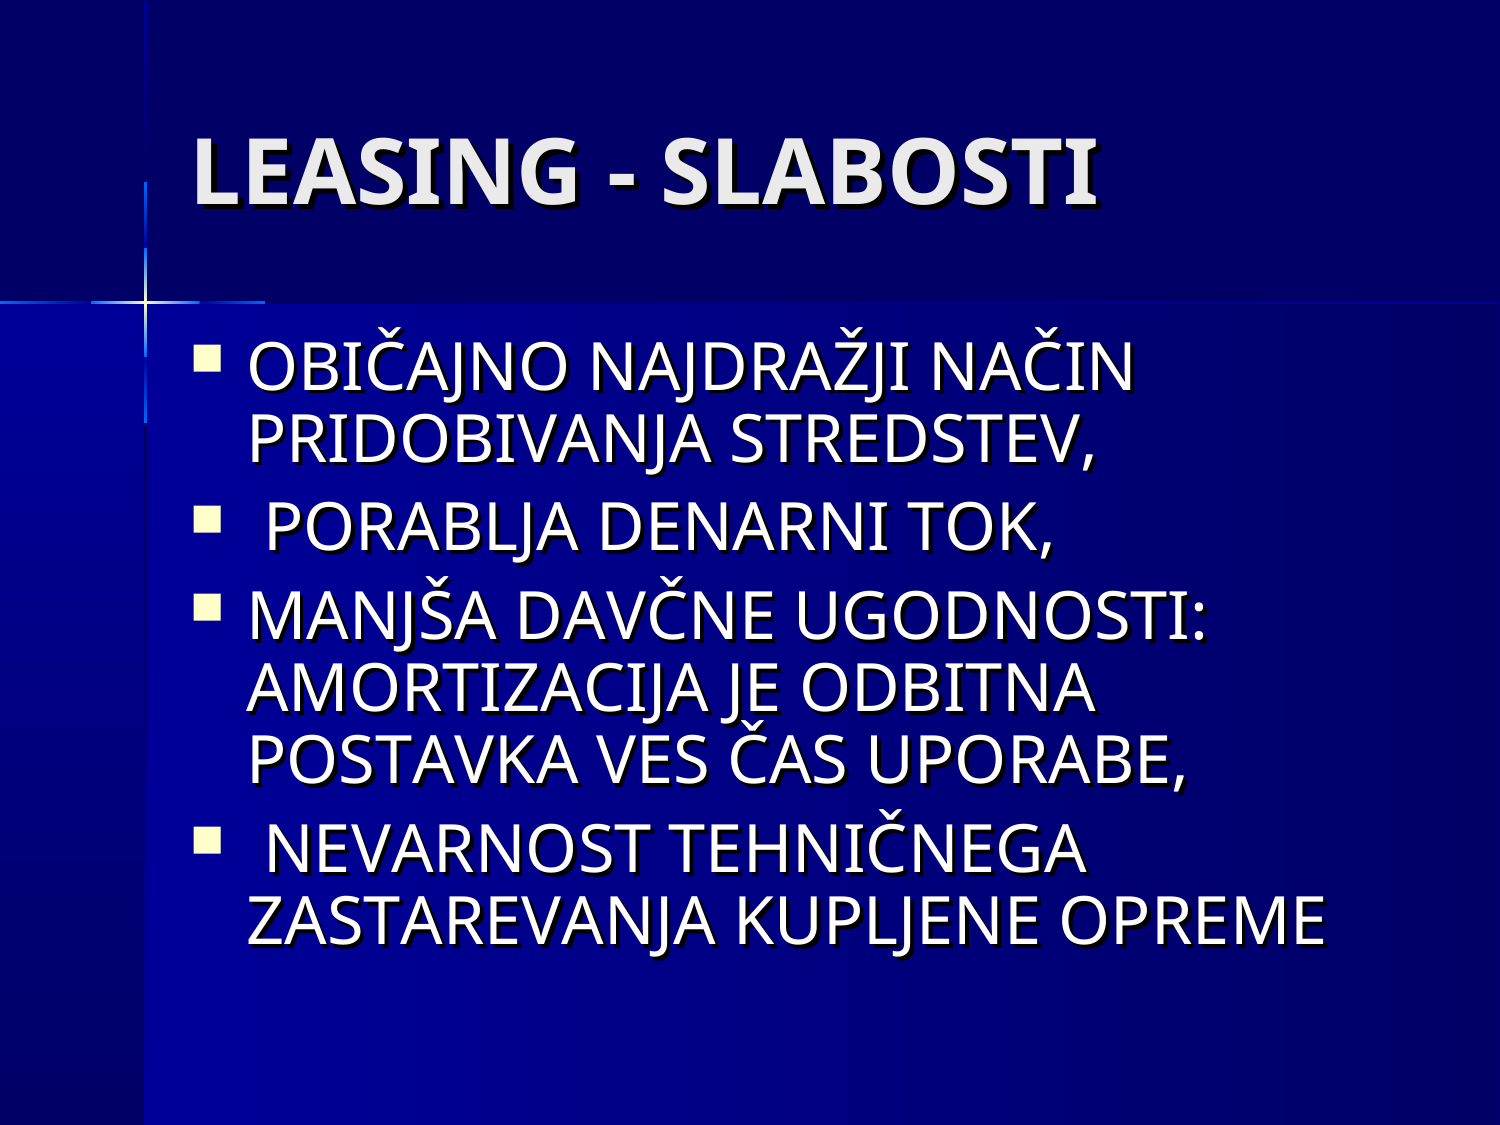

# LEASING - SLABOSTI
OBIČAJNO NAJDRAŽJI NAČIN PRIDOBIVANJA STREDSTEV,
 PORABLJA DENARNI TOK,
MANJŠA DAVČNE UGODNOSTI: AMORTIZACIJA JE ODBITNA POSTAVKA VES ČAS UPORABE,
 NEVARNOST TEHNIČNEGA ZASTAREVANJA KUPLJENE OPREME